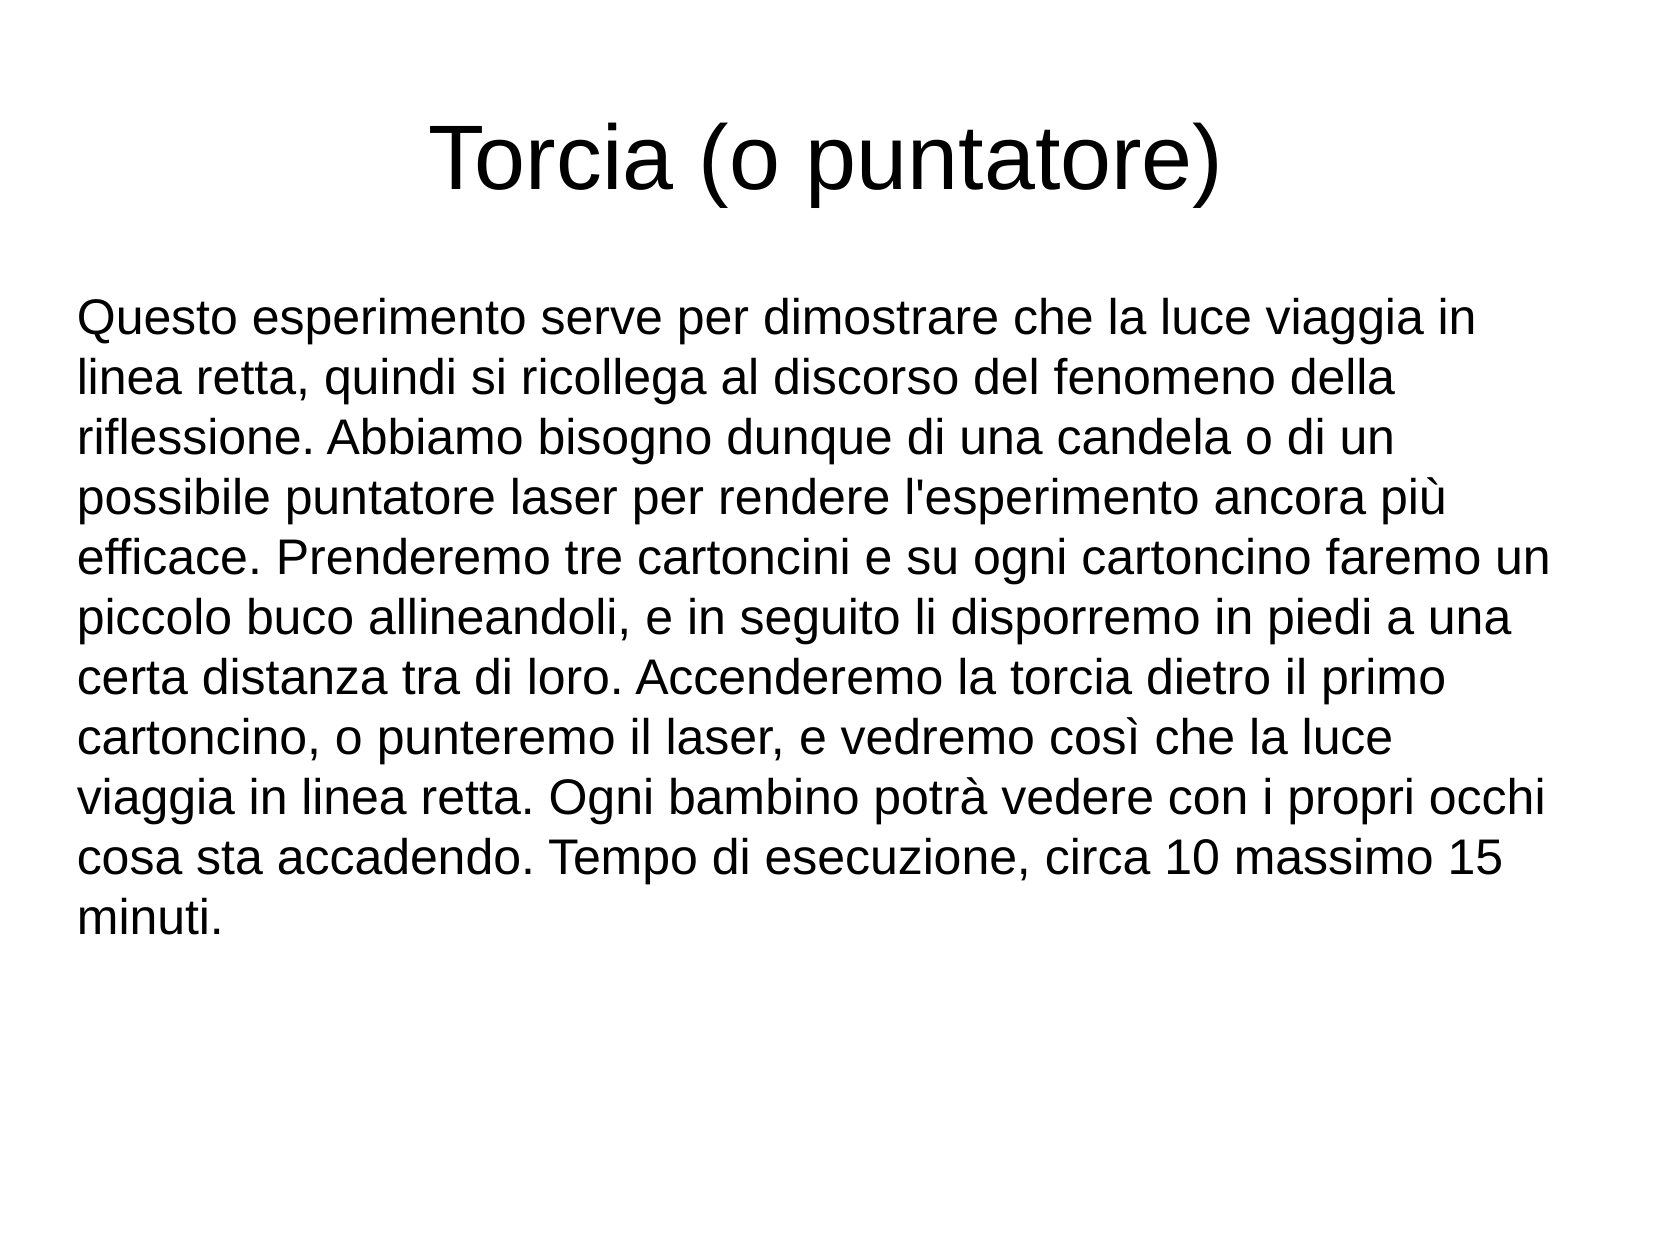

# Torcia (o puntatore)
Questo esperimento serve per dimostrare che la luce viaggia in linea retta, quindi si ricollega al discorso del fenomeno della riflessione. Abbiamo bisogno dunque di una candela o di un possibile puntatore laser per rendere l'esperimento ancora più efficace. Prenderemo tre cartoncini e su ogni cartoncino faremo un piccolo buco allineandoli, e in seguito li disporremo in piedi a una certa distanza tra di loro. Accenderemo la torcia dietro il primo cartoncino, o punteremo il laser, e vedremo così che la luce viaggia in linea retta. Ogni bambino potrà vedere con i propri occhi cosa sta accadendo. Tempo di esecuzione, circa 10 massimo 15 minuti.